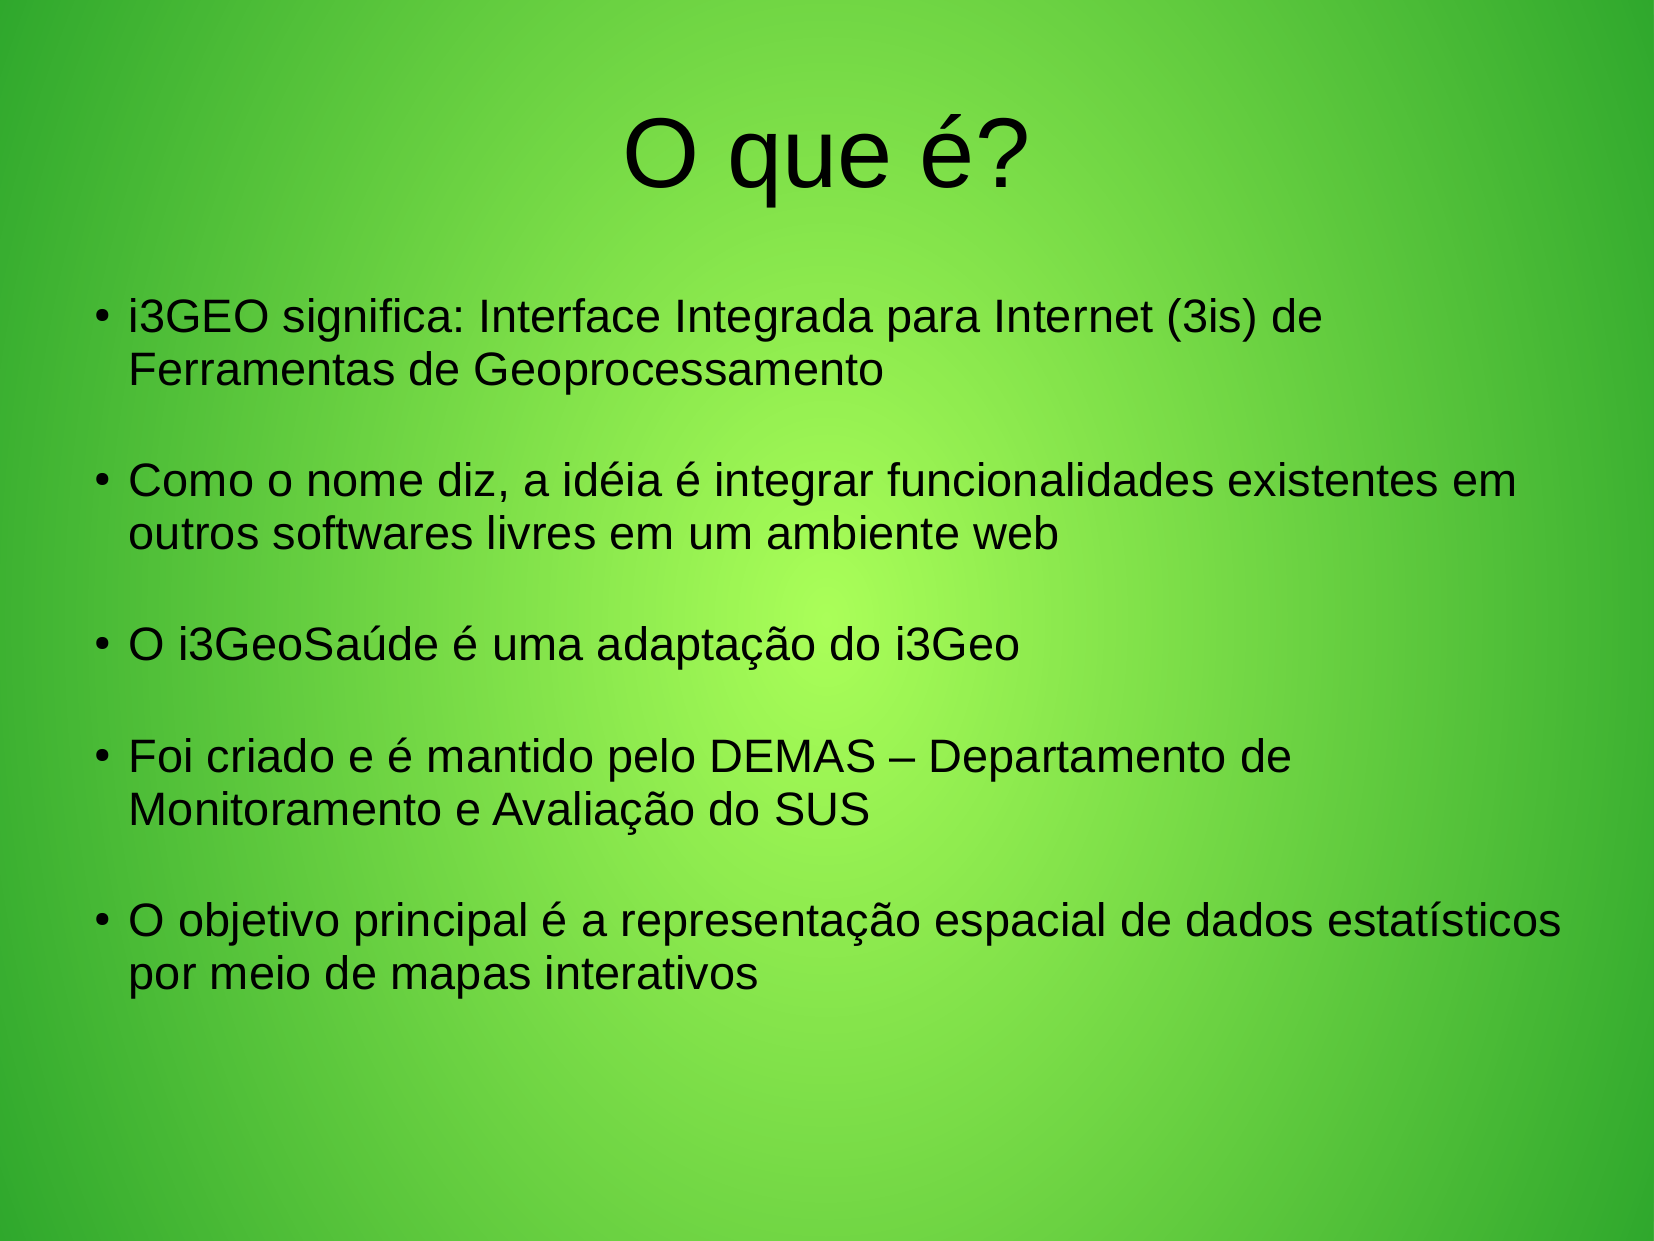

# O que é?
i3GEO significa: Interface Integrada para Internet (3is) de Ferramentas de Geoprocessamento
Como o nome diz, a idéia é integrar funcionalidades existentes em outros softwares livres em um ambiente web
O i3GeoSaúde é uma adaptação do i3Geo
Foi criado e é mantido pelo DEMAS – Departamento de Monitoramento e Avaliação do SUS
O objetivo principal é a representação espacial de dados estatísticos por meio de mapas interativos